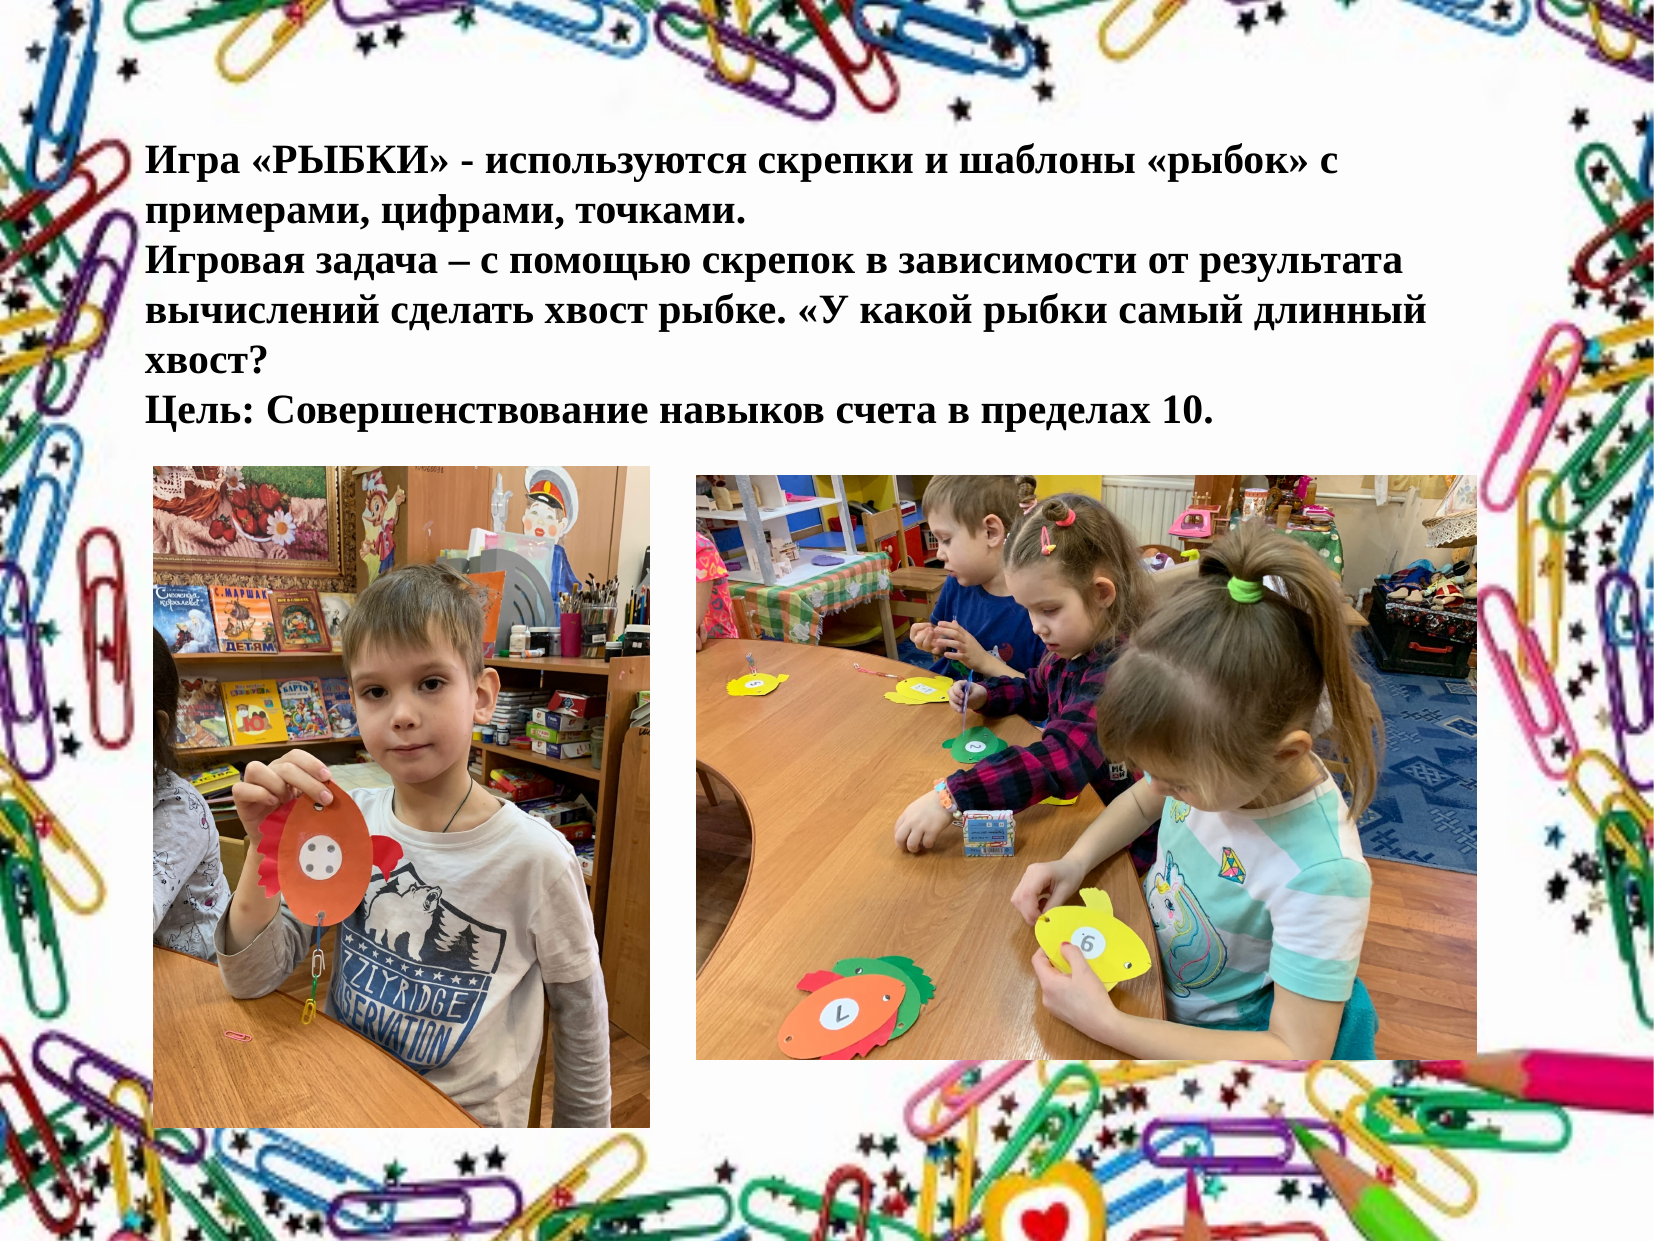

#
Игра «РЫБКИ» - используются скрепки и шаблоны «рыбок» с примерами, цифрами, точками.
Игровая задача – с помощью скрепок в зависимости от результата вычислений сделать хвост рыбке. «У какой рыбки самый длинный хвост?
Цель: Совершенствование навыков счета в пределах 10.